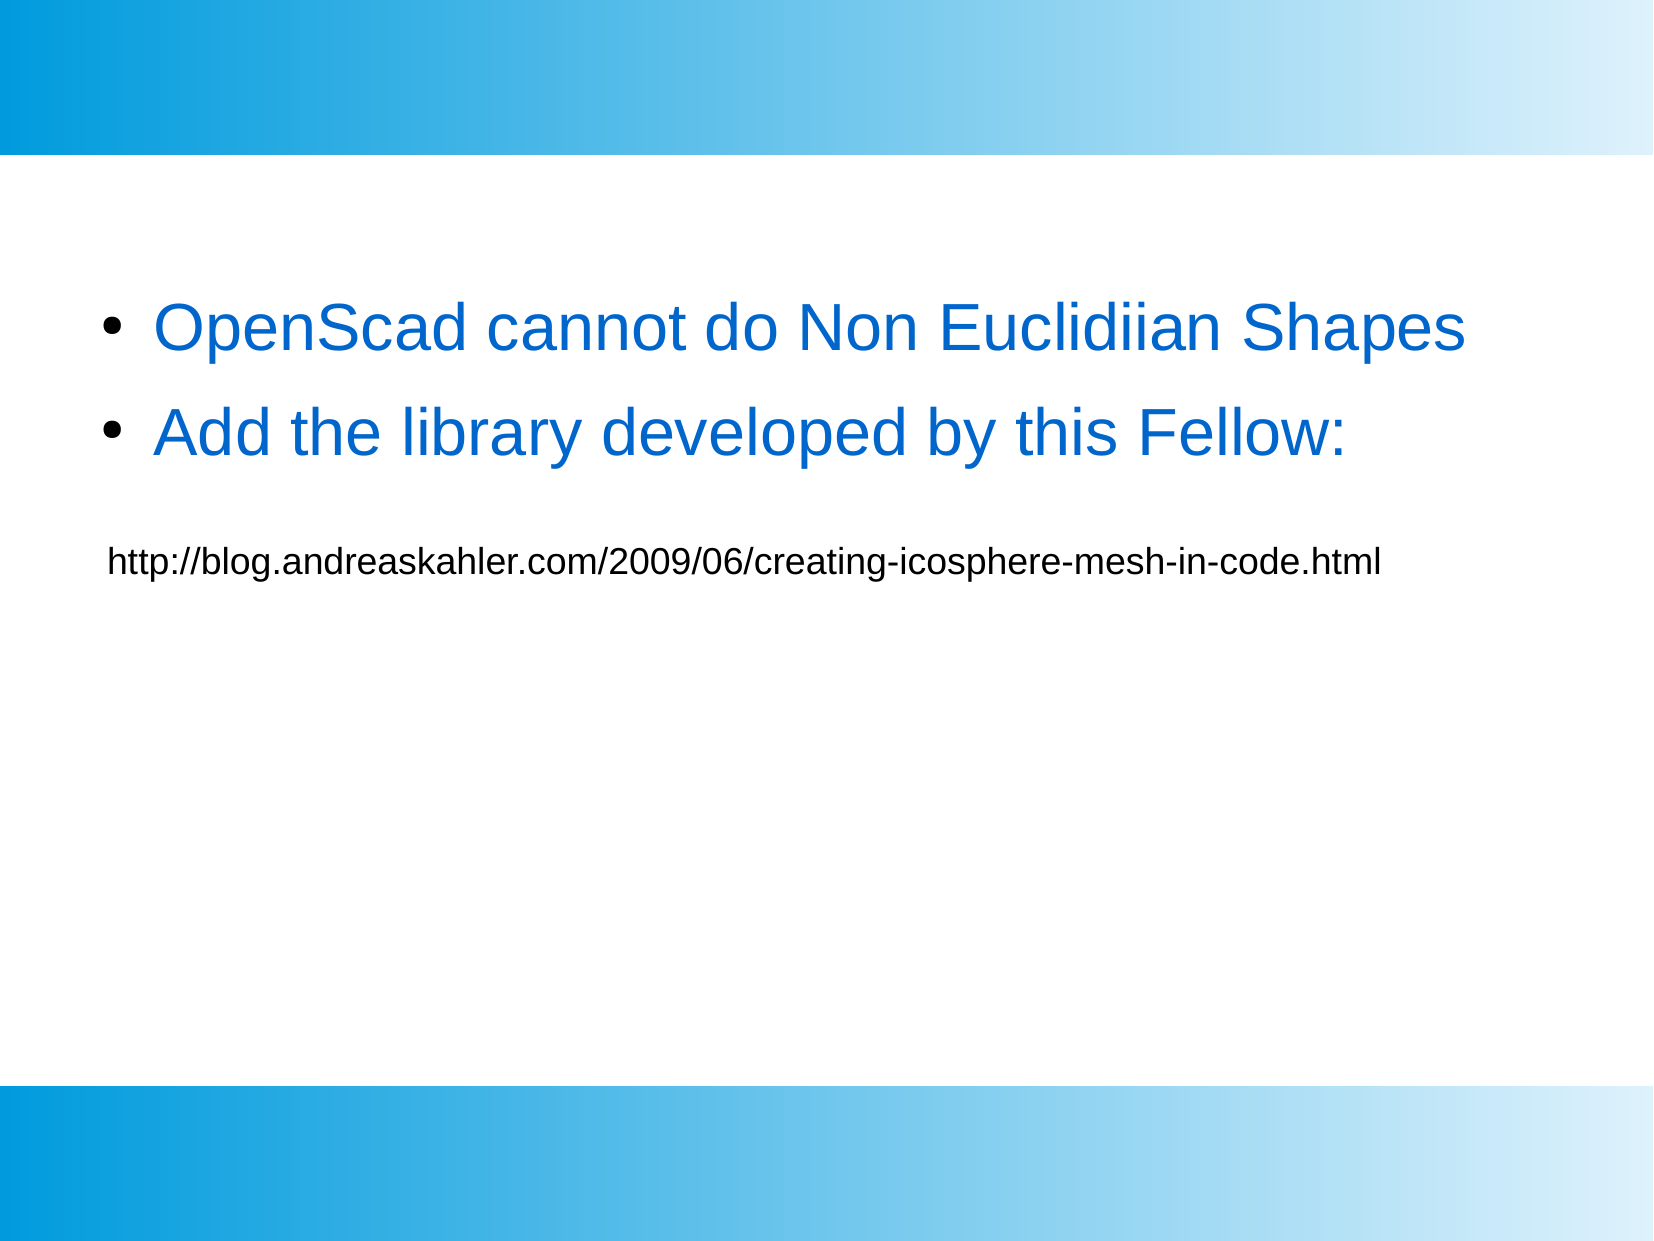

#
OpenScad cannot do Non Euclidiian Shapes
Add the library developed by this Fellow:
http://blog.andreaskahler.com/2009/06/creating-icosphere-mesh-in-code.html